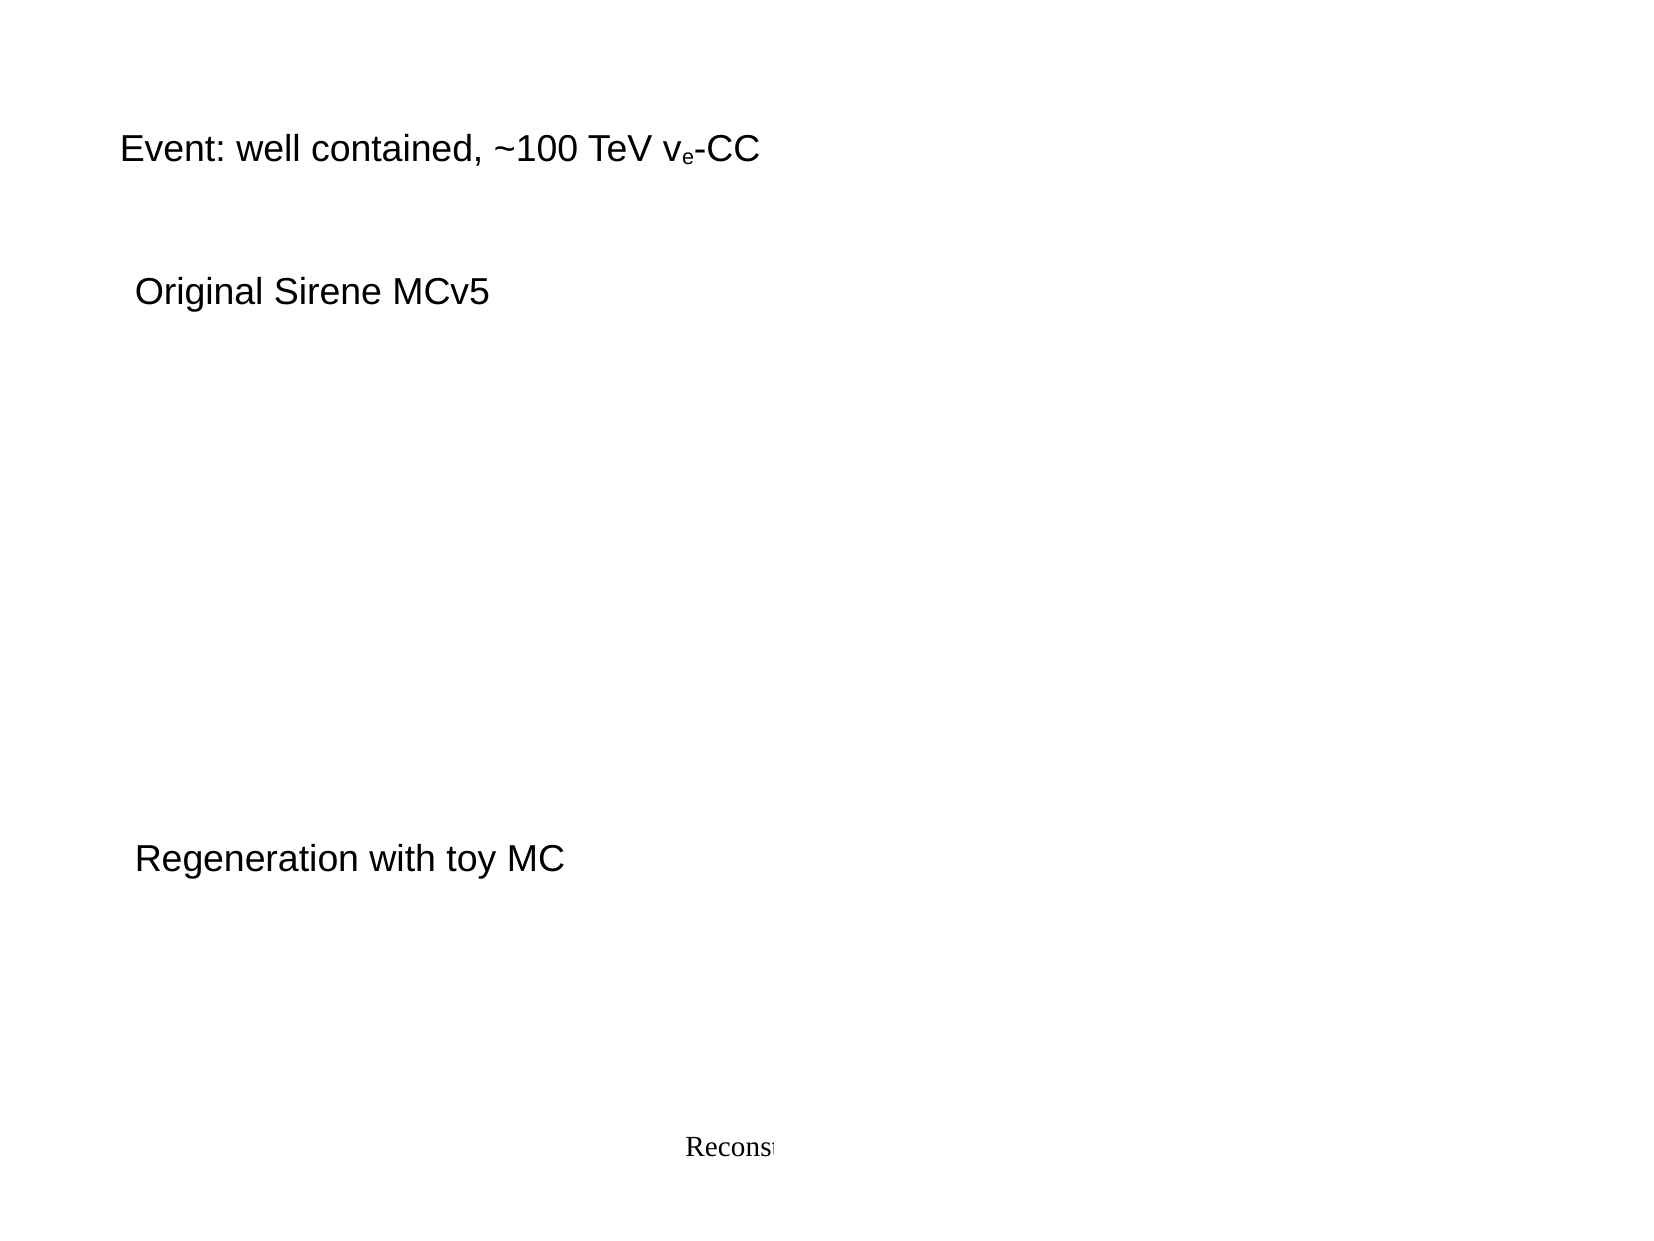

Event: well contained, ~100 TeV ve-CC
Original Sirene MCv5
Regeneration with toy MC
Reconstruction Meeting
14